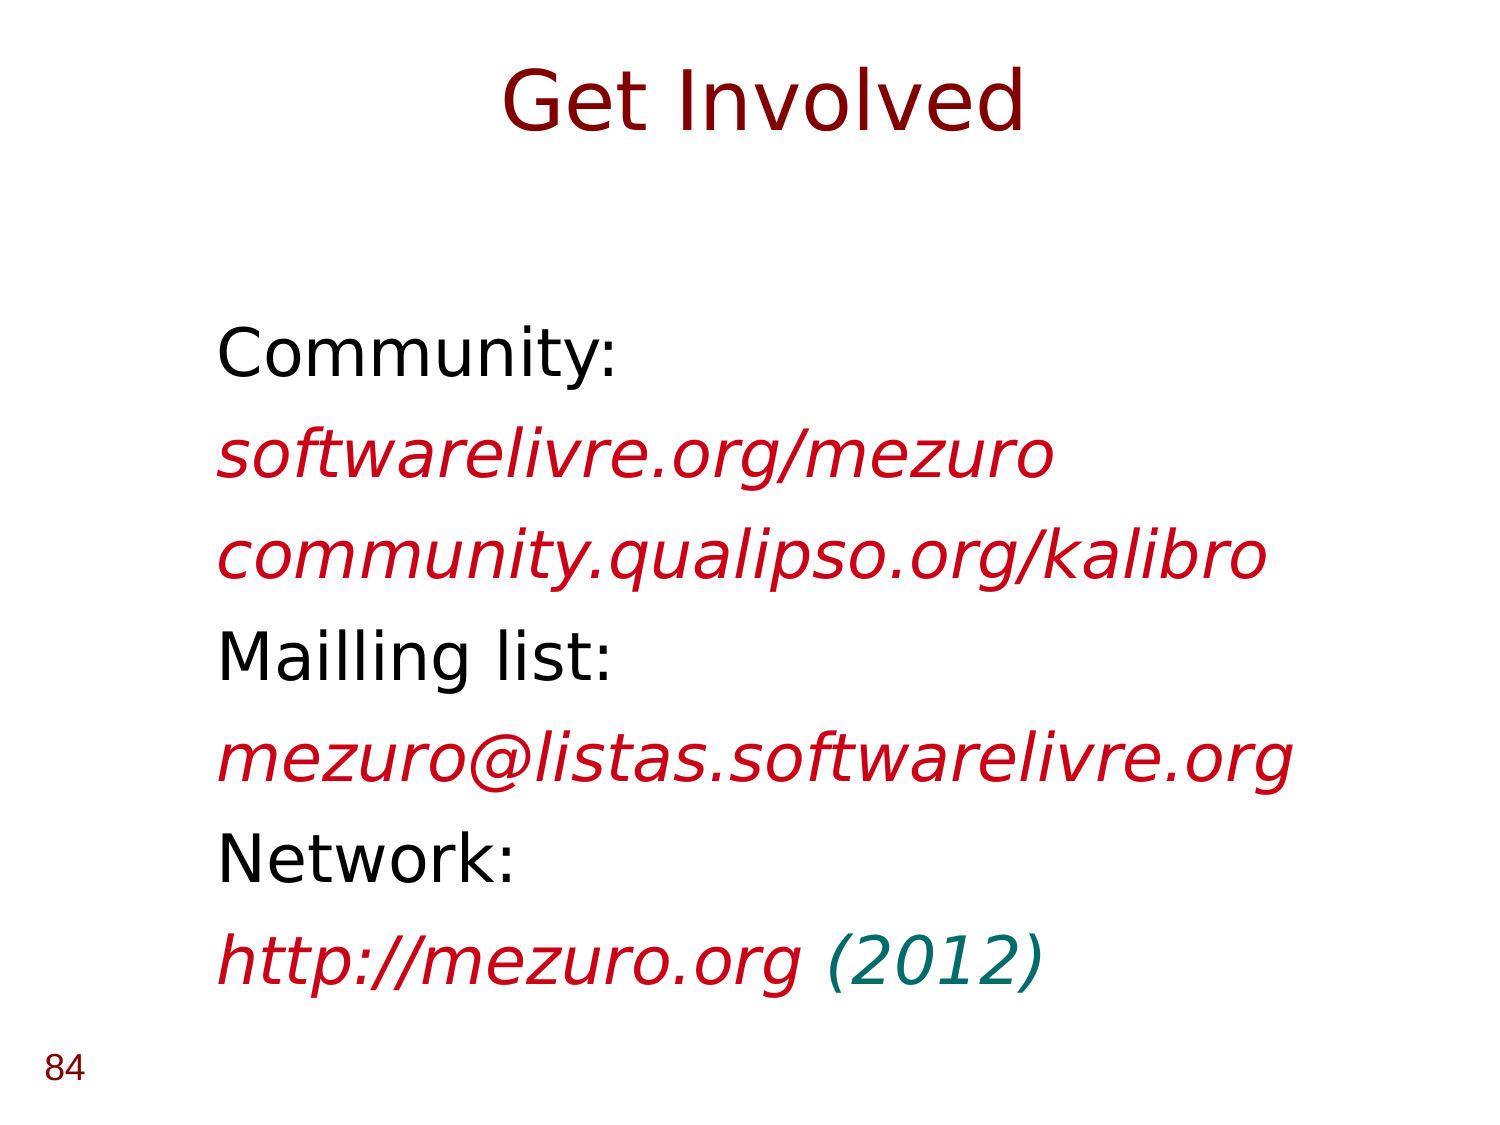

# Get Involved
Community:
softwarelivre.org/mezuro
community.qualipso.org/kalibro
Mailling list:
mezuro@listas.softwarelivre.org
Network:
http://mezuro.org (2012)